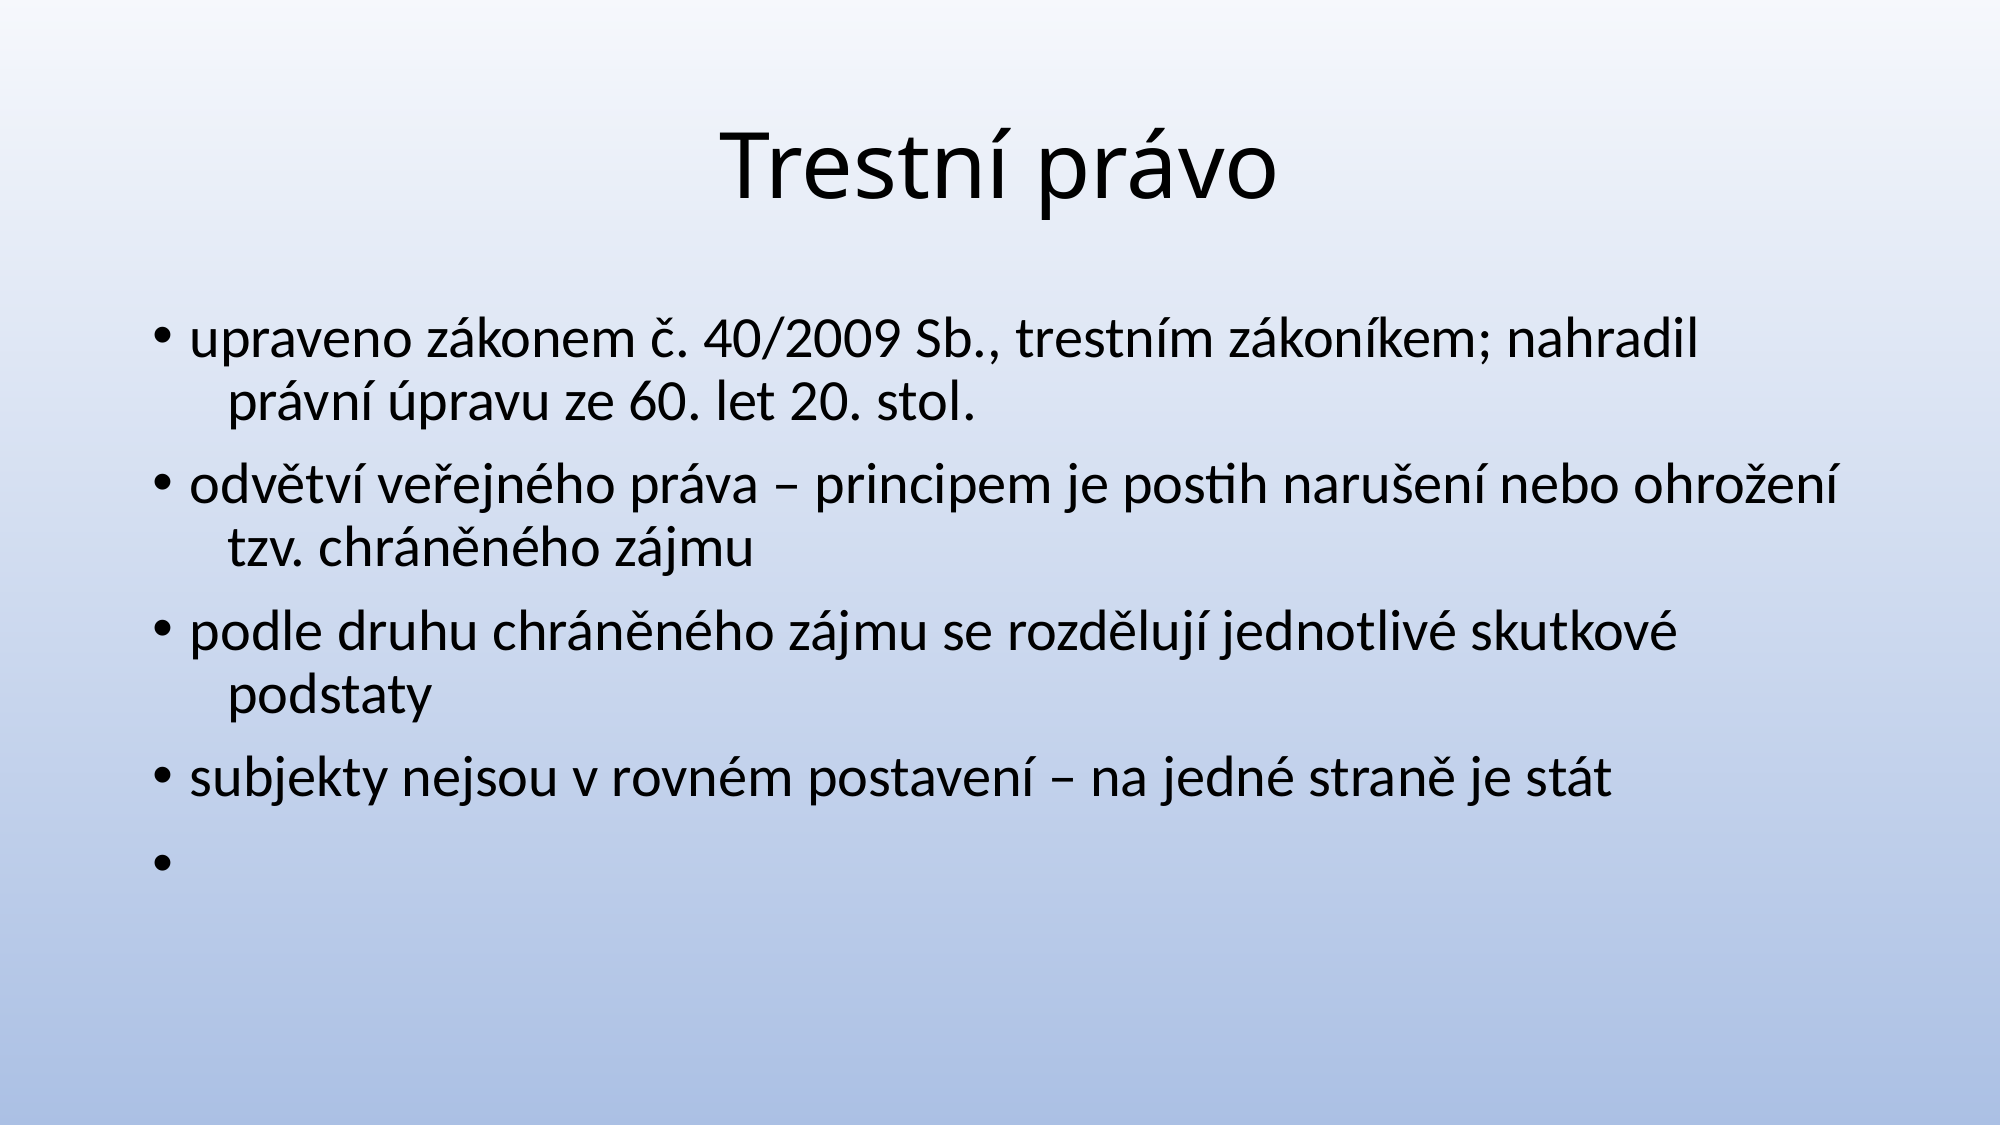

# Trestní právo
upraveno zákonem č. 40/2009 Sb., trestním zákoníkem; nahradil právní úpravu ze 60. let 20. stol.
odvětví veřejného práva – principem je postih narušení nebo ohrožení tzv. chráněného zájmu
podle druhu chráněného zájmu se rozdělují jednotlivé skutkové podstaty
subjekty nejsou v rovném postavení – na jedné straně je stát